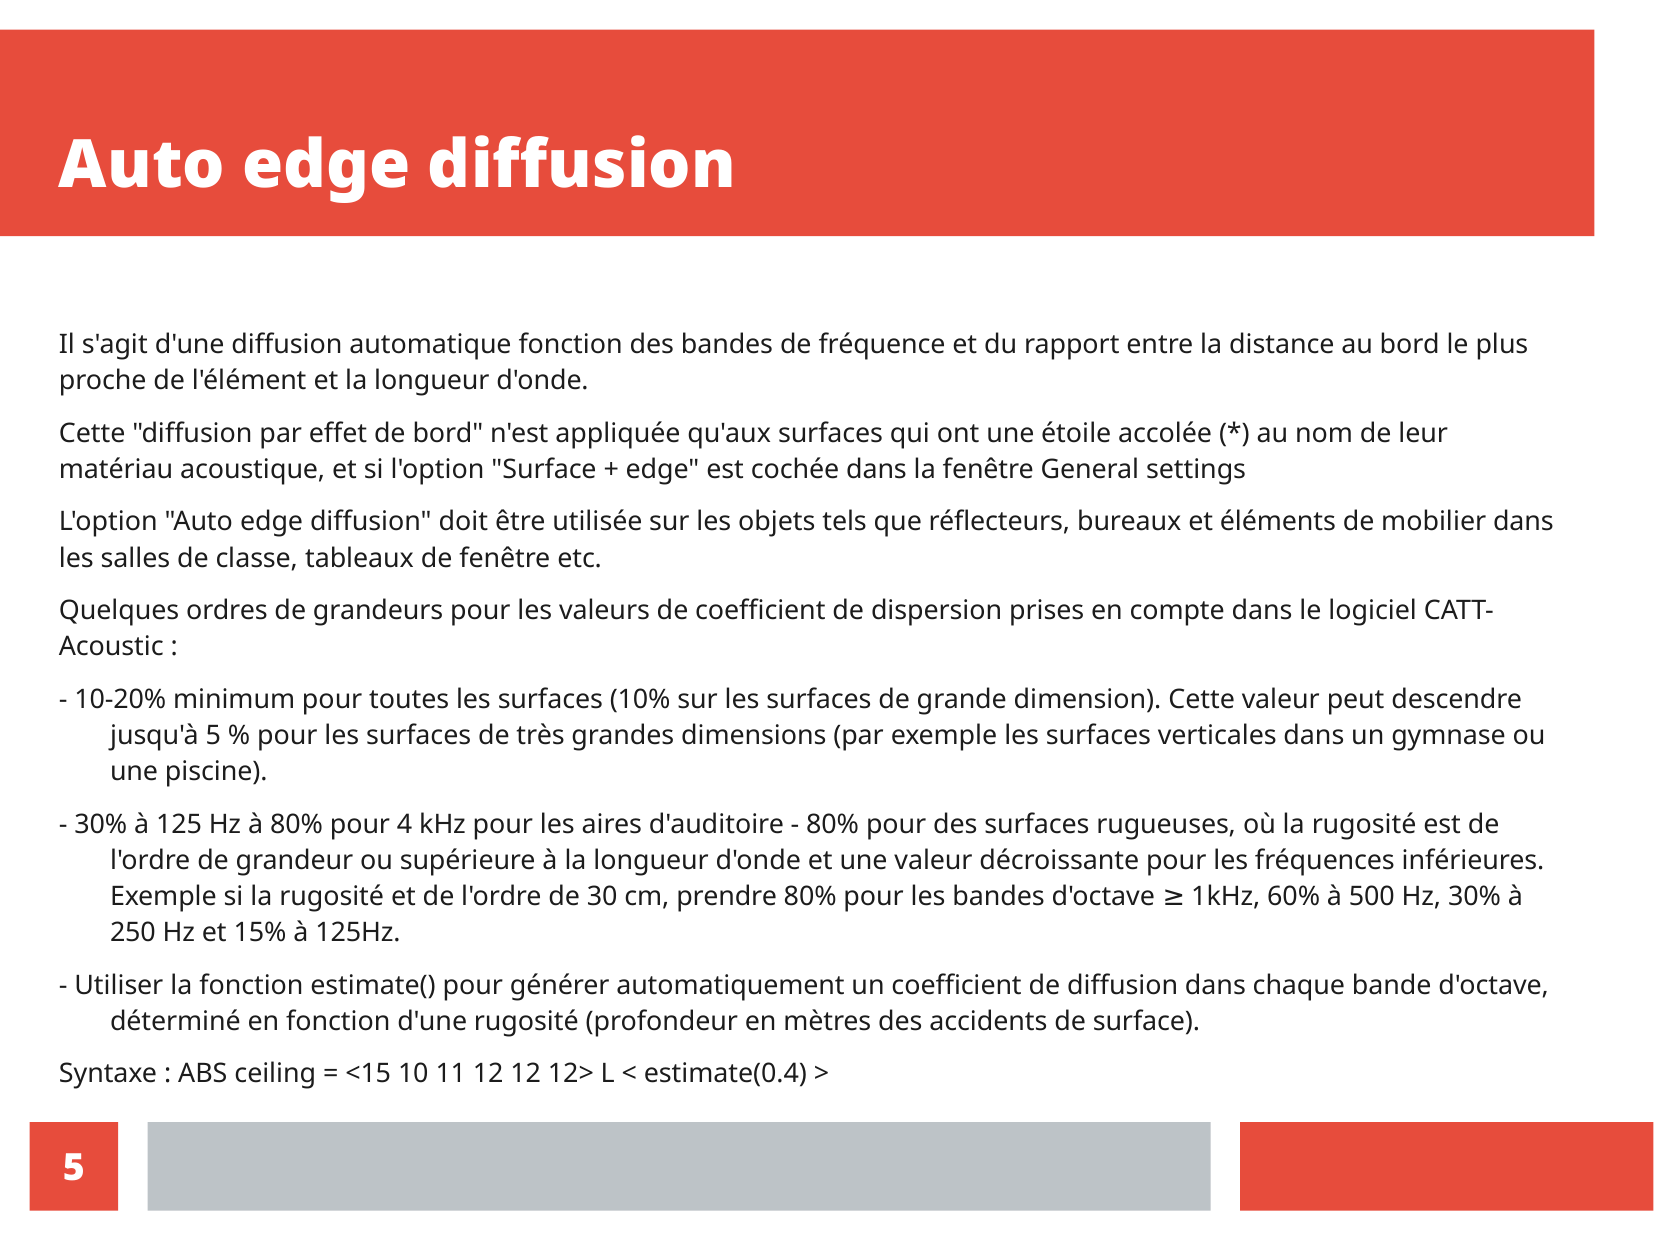

# Auto edge diffusion
Il s'agit d'une diffusion automatique fonction des bandes de fréquence et du rapport entre la distance au bord le plus proche de l'élément et la longueur d'onde.
Cette "diffusion par effet de bord" n'est appliquée qu'aux surfaces qui ont une étoile accolée (*) au nom de leur matériau acoustique, et si l'option "Surface + edge" est cochée dans la fenêtre General settings
L'option "Auto edge diffusion" doit être utilisée sur les objets tels que réflecteurs, bureaux et éléments de mobilier dans les salles de classe, tableaux de fenêtre etc.
Quelques ordres de grandeurs pour les valeurs de coefficient de dispersion prises en compte dans le logiciel CATT-Acoustic :
- 10-20% minimum pour toutes les surfaces (10% sur les surfaces de grande dimension). Cette valeur peut descendre jusqu'à 5 % pour les surfaces de très grandes dimensions (par exemple les surfaces verticales dans un gymnase ou une piscine).
- 30% à 125 Hz à 80% pour 4 kHz pour les aires d'auditoire - 80% pour des surfaces rugueuses, où la rugosité est de l'ordre de grandeur ou supérieure à la longueur d'onde et une valeur décroissante pour les fréquences inférieures. Exemple si la rugosité et de l'ordre de 30 cm, prendre 80% pour les bandes d'octave ≥ 1kHz, 60% à 500 Hz, 30% à 250 Hz et 15% à 125Hz.
- Utiliser la fonction estimate() pour générer automatiquement un coefficient de diffusion dans chaque bande d'octave, déterminé en fonction d'une rugosité (profondeur en mètres des accidents de surface).
Syntaxe : ABS ceiling = <15 10 11 12 12 12> L < estimate(0.4) >
5